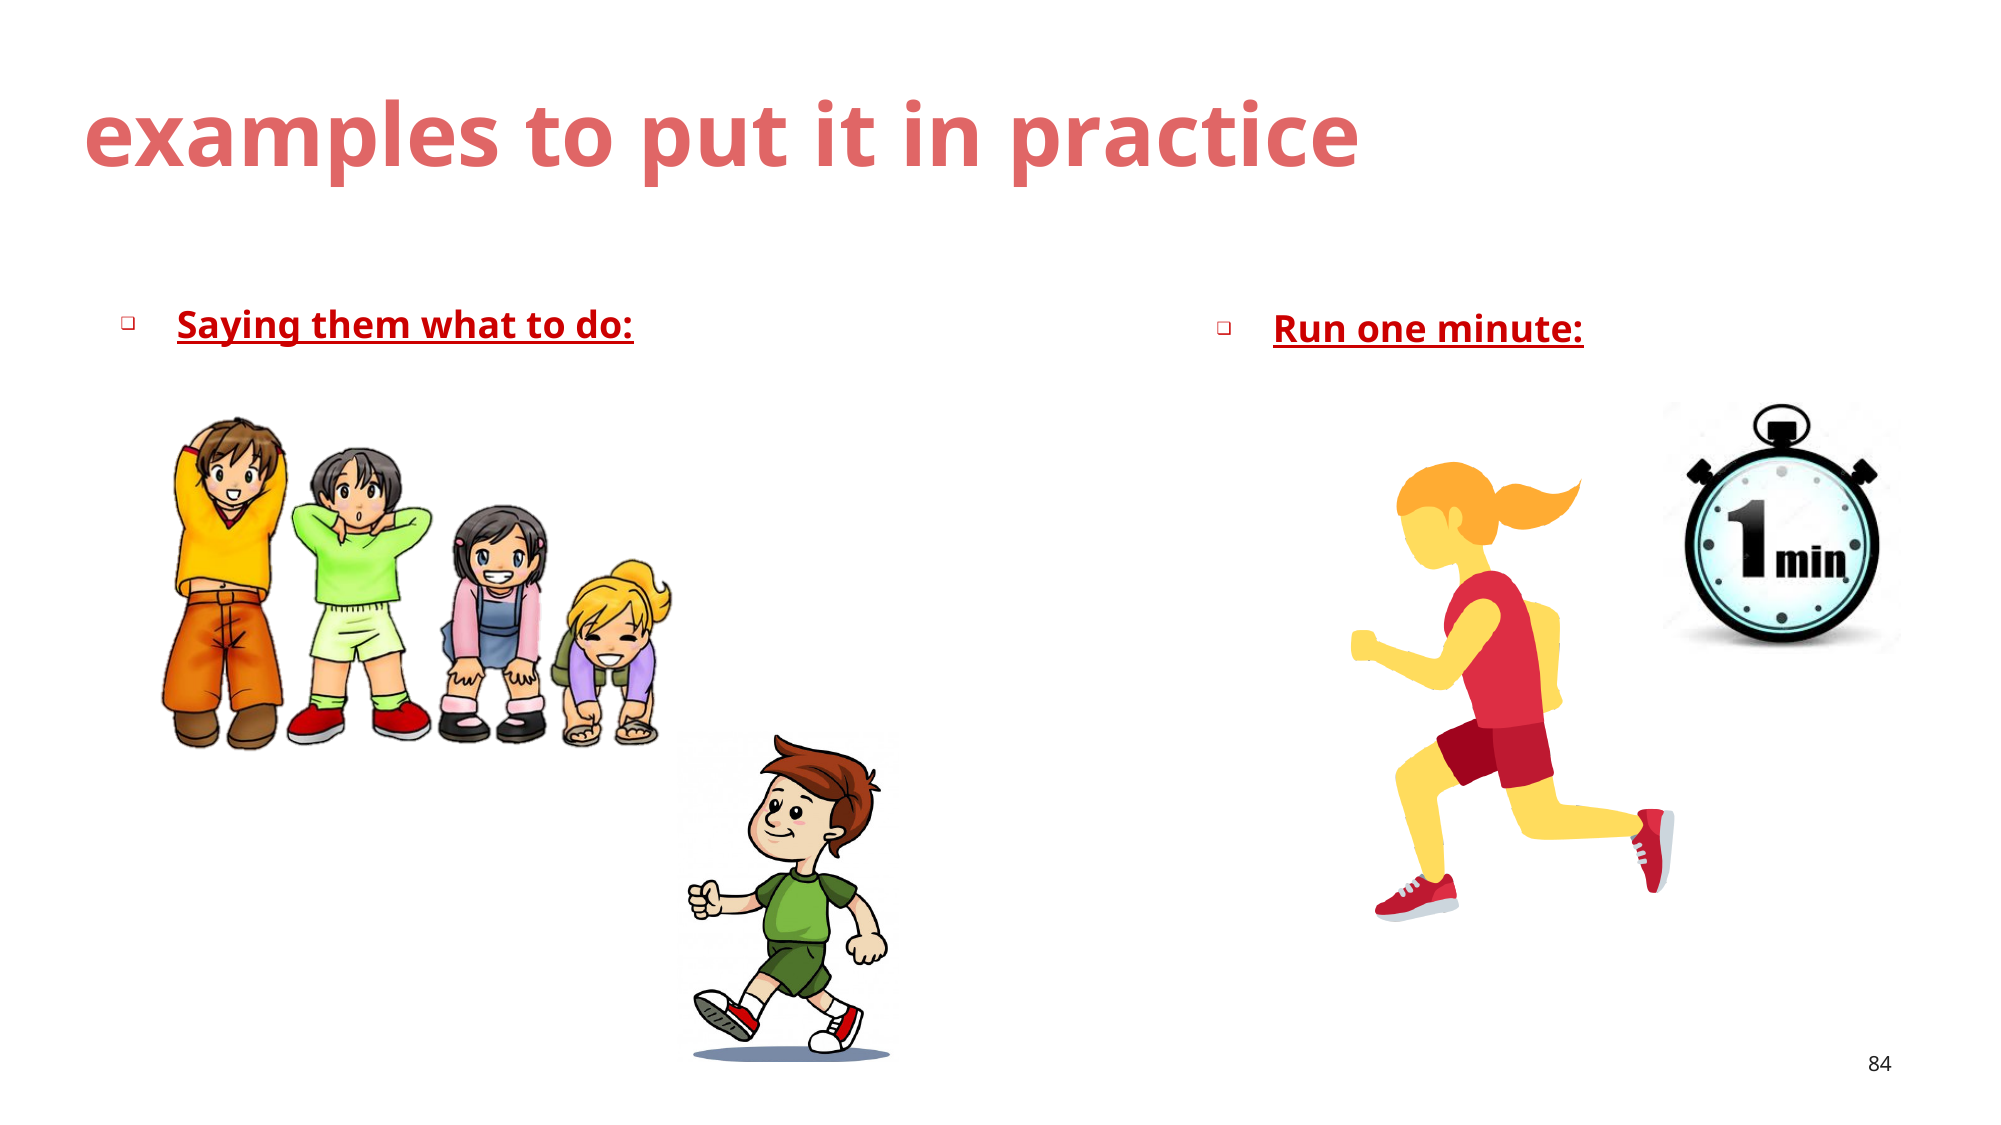

# examples to put it in practice
Saying them what to do:
Run one minute: